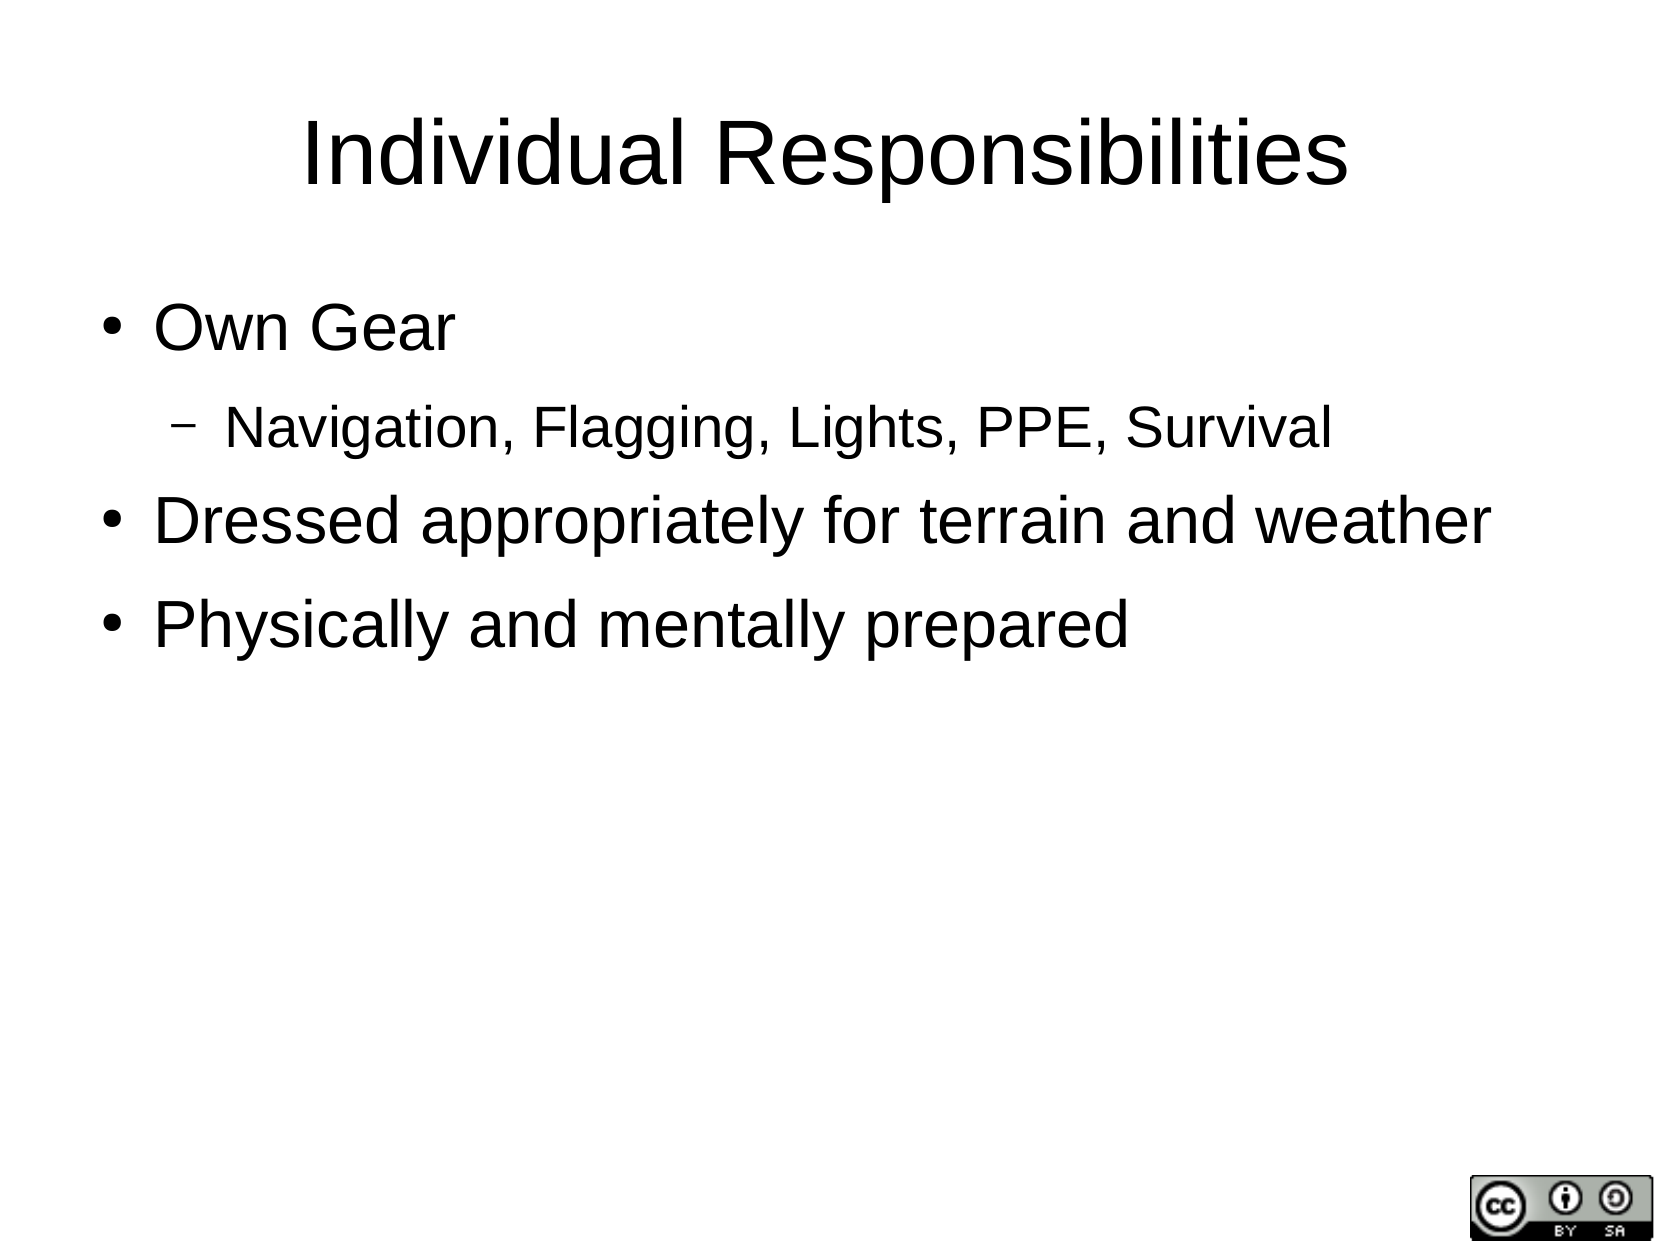

# Individual Responsibilities
Own Gear
Navigation, Flagging, Lights, PPE, Survival
Dressed appropriately for terrain and weather
Physically and mentally prepared